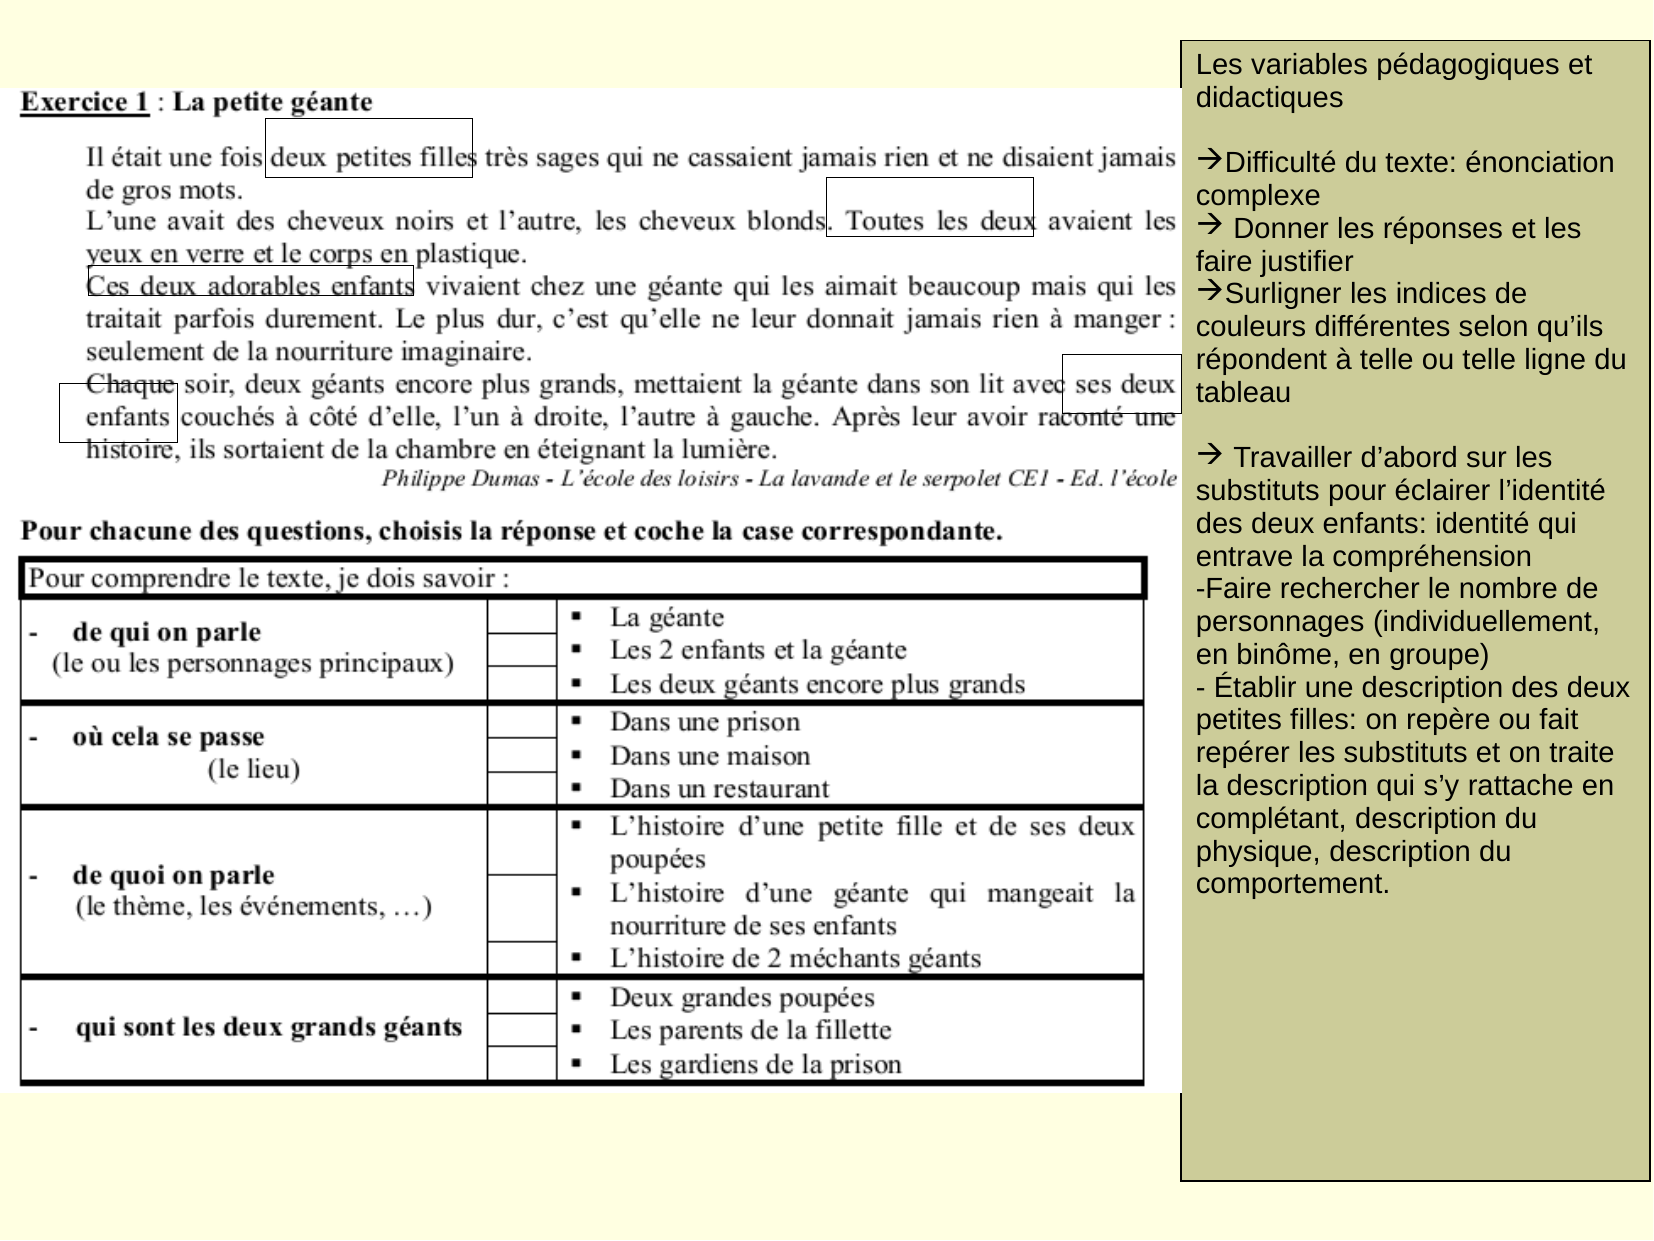

Les variables pédagogiques et didactiques
Difficulté du texte: énonciation complexe
 Donner les réponses et les faire justifier
Surligner les indices de couleurs différentes selon qu’ils répondent à telle ou telle ligne du tableau
 Travailler d’abord sur les substituts pour éclairer l’identité des deux enfants: identité qui entrave la compréhension
Faire rechercher le nombre de personnages (individuellement, en binôme, en groupe)
 Établir une description des deux petites filles: on repère ou fait repérer les substituts et on traite la description qui s’y rattache en complétant, description du physique, description du comportement.